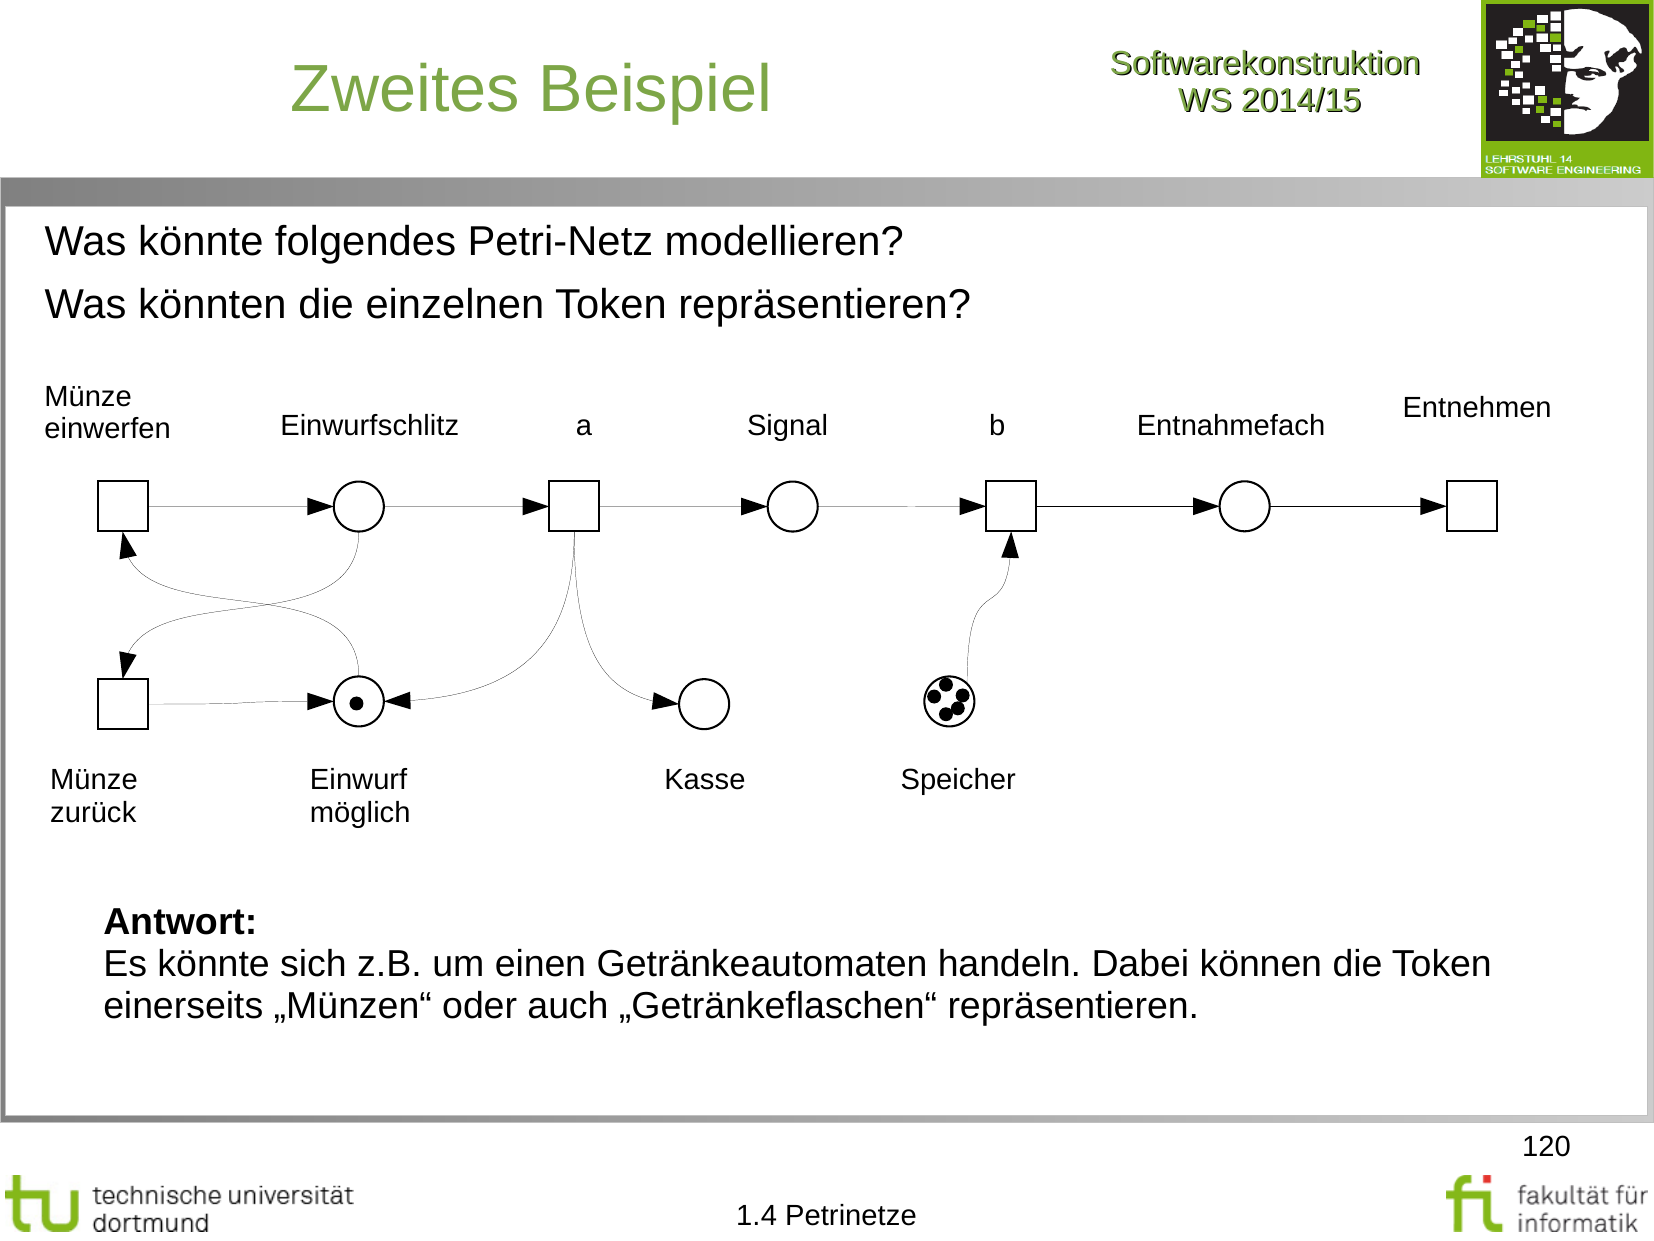

# Zweites Beispiel
Was könnte folgendes Petri-Netz modellieren?
Was könnten die einzelnen Token repräsentieren?
Münze einwerfen
Entnehmen
Einwurfschlitz
a
Signal
b
Entnahmefach
Münze zurück
Kasse
Speicher
Einwurf möglich
Antwort:
Es könnte sich z.B. um einen Getränkeautomaten handeln. Dabei können die Token einerseits „Münzen“ oder auch „Getränkeflaschen“ repräsentieren.
120
1.4 Petrinetze